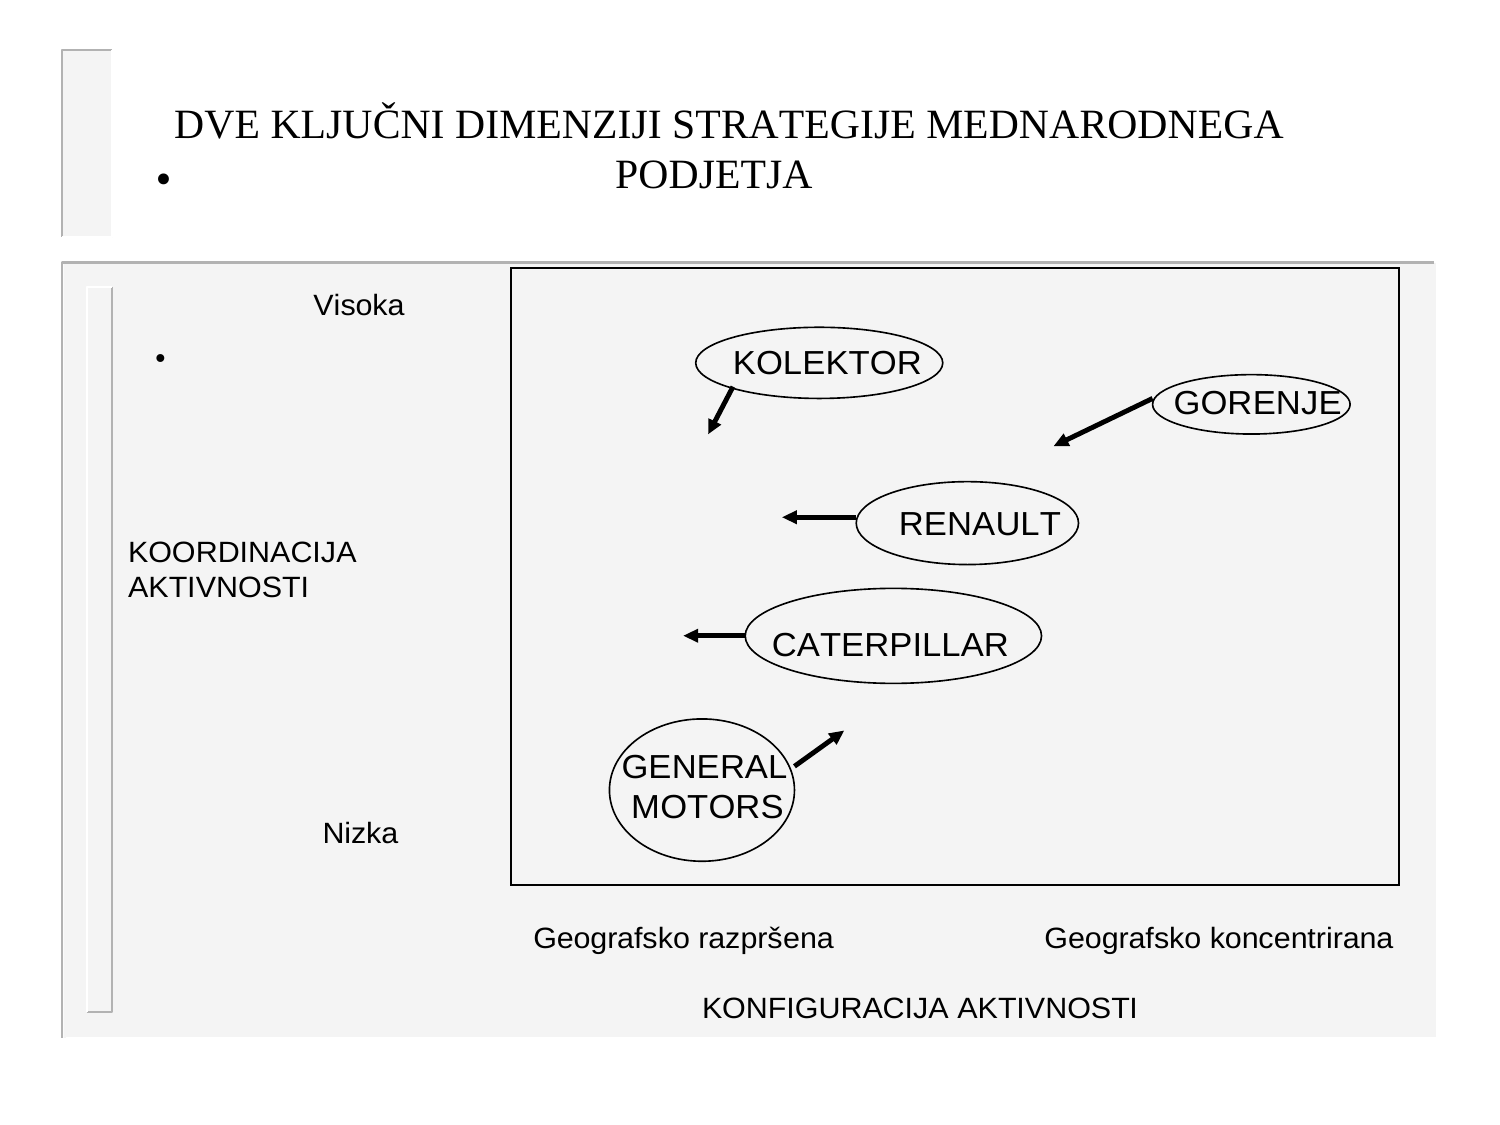

# .
DVE KLJUČNI DIMENZIJI STRATEGIJE MEDNARODNEGA
 PODJETJA
.